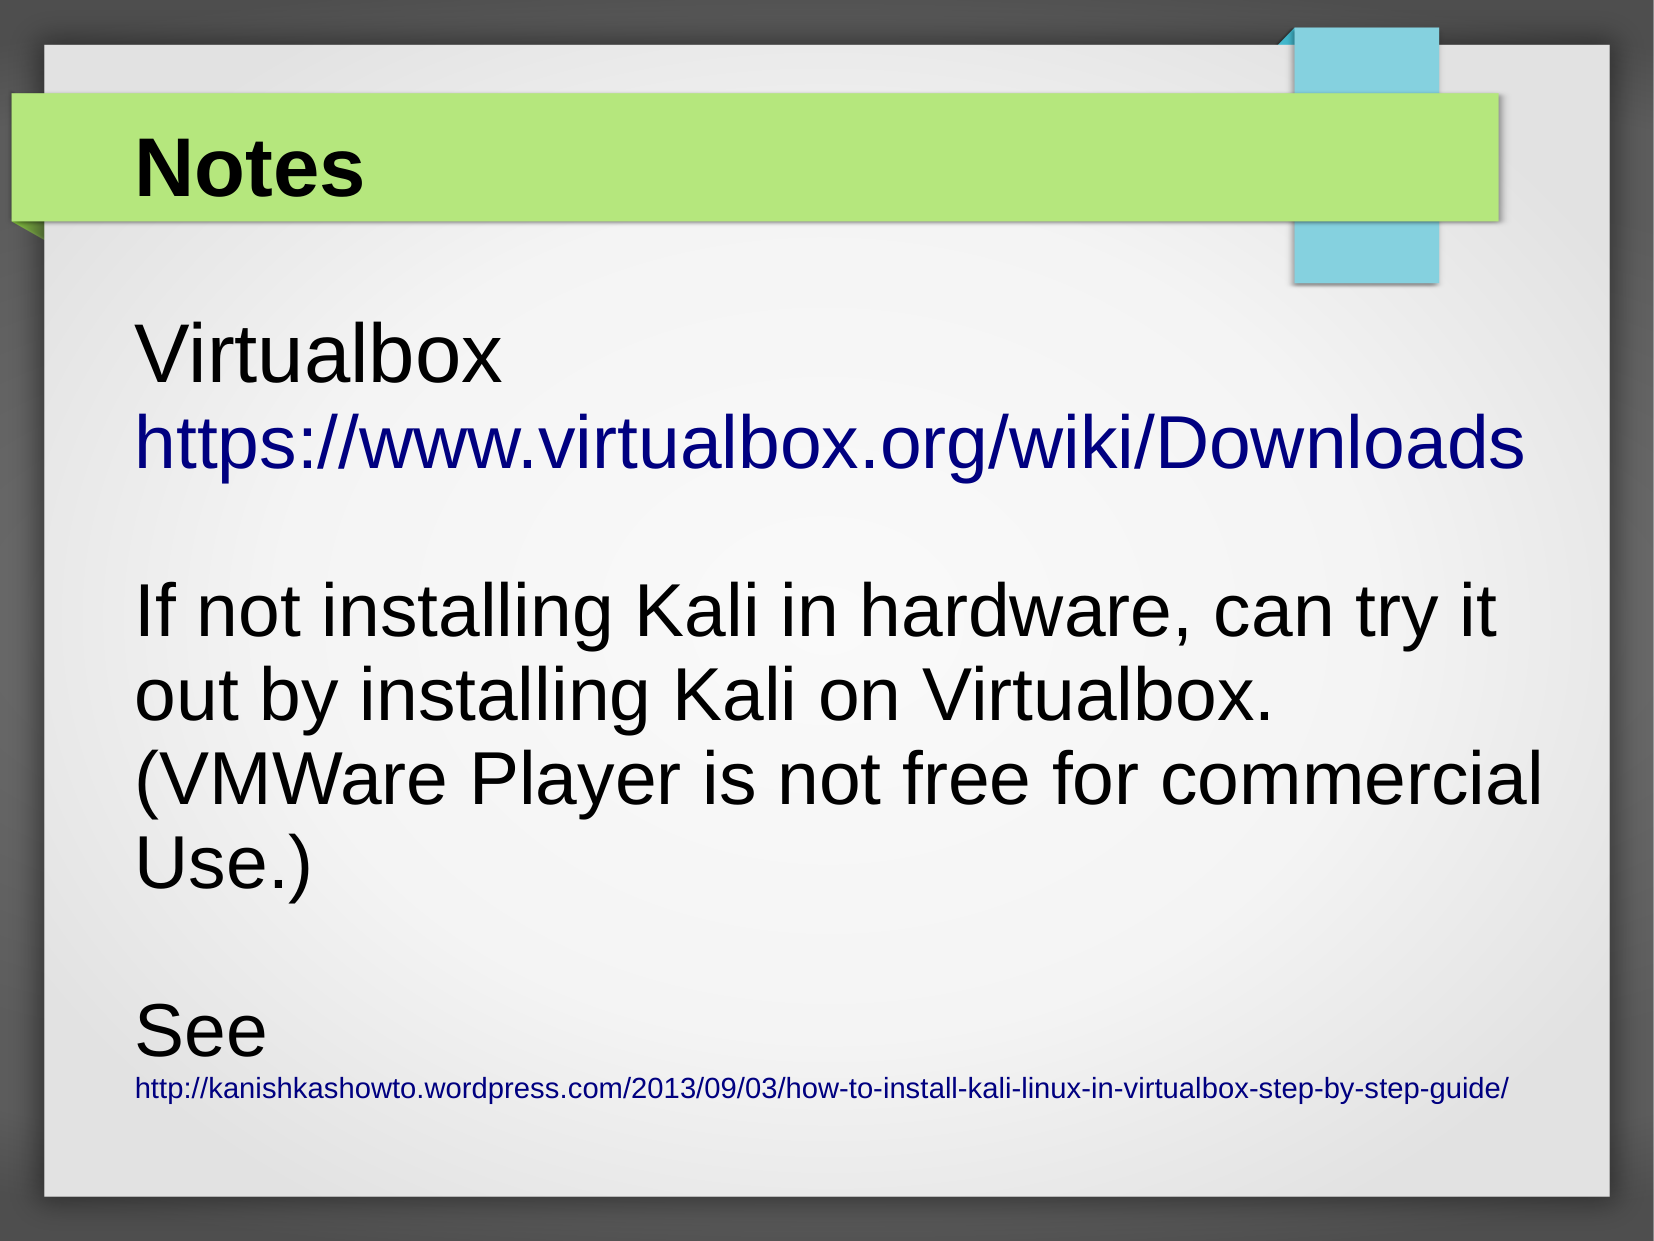

Notes
Virtualbox
https://www.virtualbox.org/wiki/Downloads
If not installing Kali in hardware, can try it
out by installing Kali on Virtualbox.
(VMWare Player is not free for commercial
Use.)
See
http://kanishkashowto.wordpress.com/2013/09/03/how-to-install-kali-linux-in-virtualbox-step-by-step-guide/